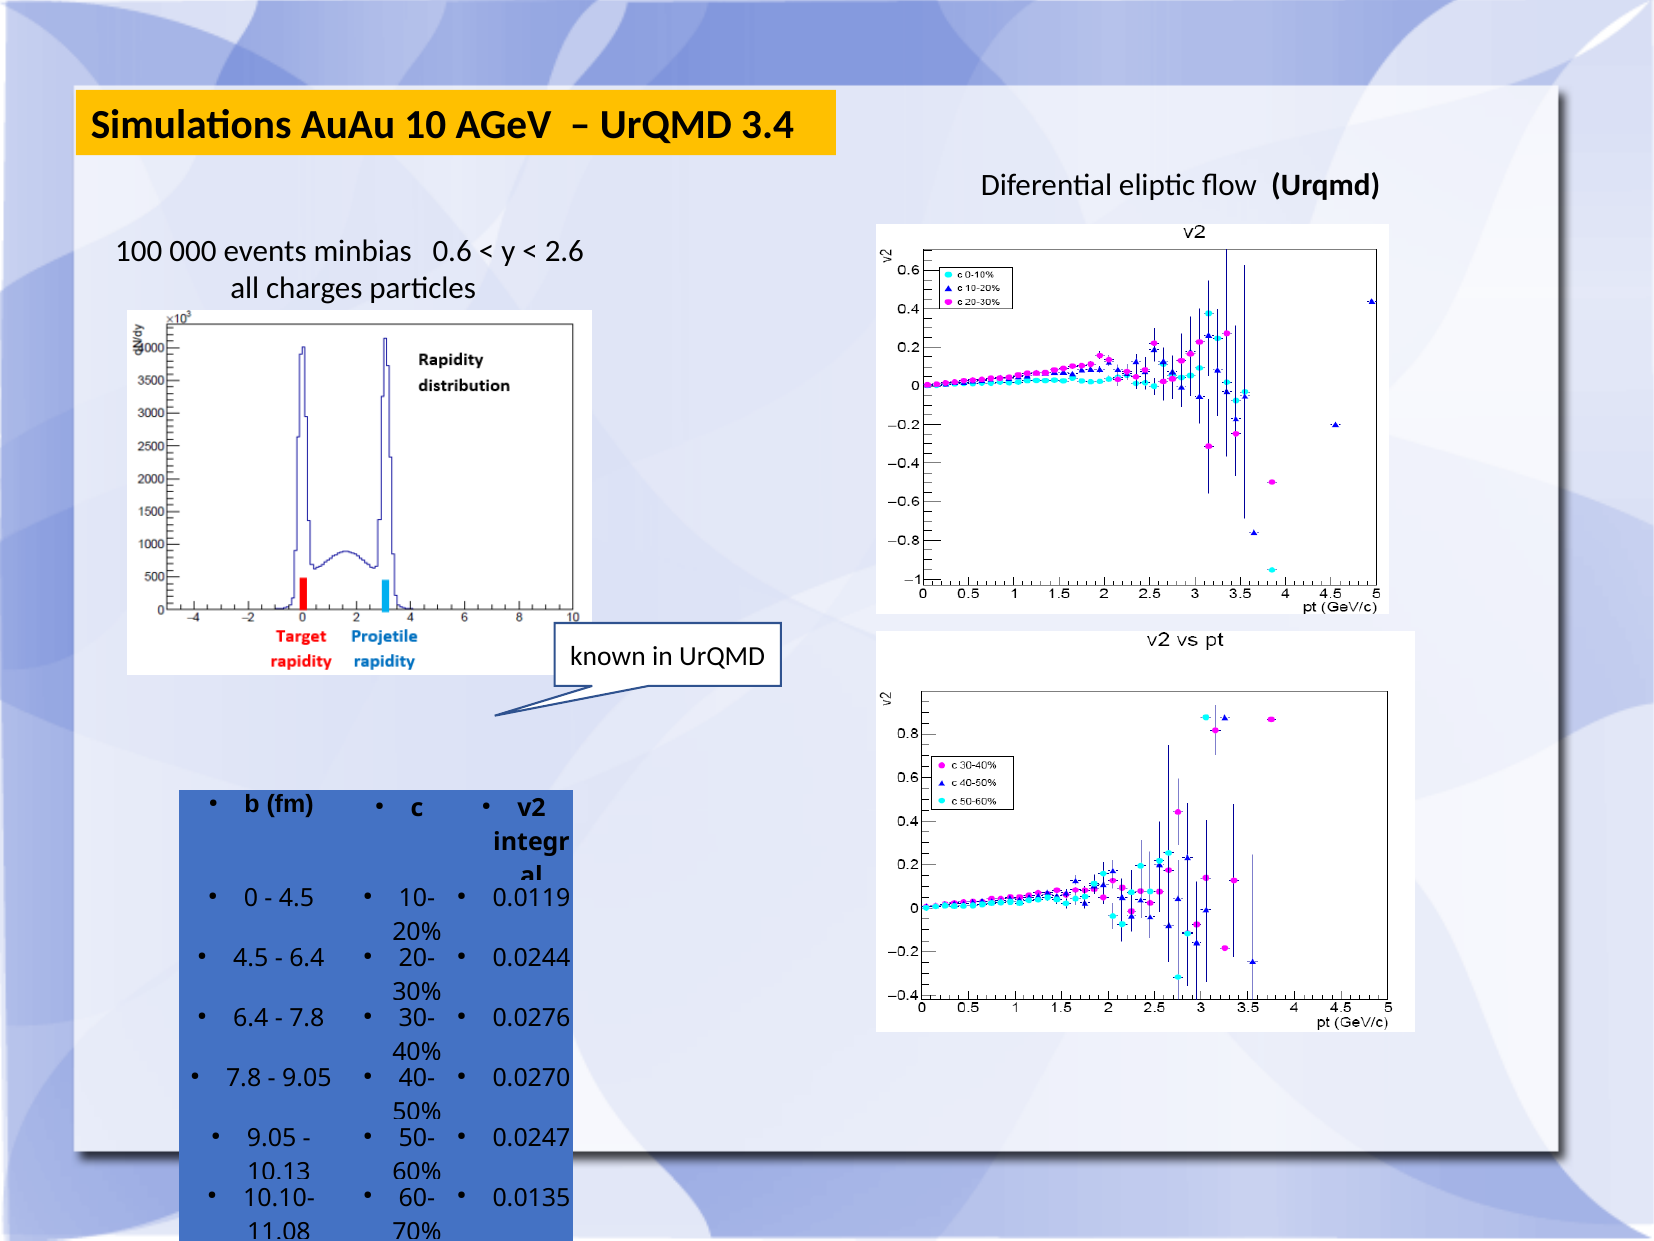

Simulations AuAu 10 AGeV – UrQMD 3.4
Diferential eliptic flow (Urqmd)
100 000 events minbias 0.6 < y < 2.6
all charges particles
known in UrQMD
| b (fm) | c | v2 integral |
| --- | --- | --- |
| 0 - 4.5 | 10-20% | 0.0119 |
| 4.5 - 6.4 | 20-30% | 0.0244 |
| 6.4 - 7.8 | 30-40% | 0.0276 |
| 7.8 - 9.05 | 40-50% | 0.0270 |
| 9.05 - 10.13 | 50-60% | 0.0247 |
| 10.10-11.08 | 60-70% | 0.0135 |
| 11.05-12 | 70-80% | 0.0065 |